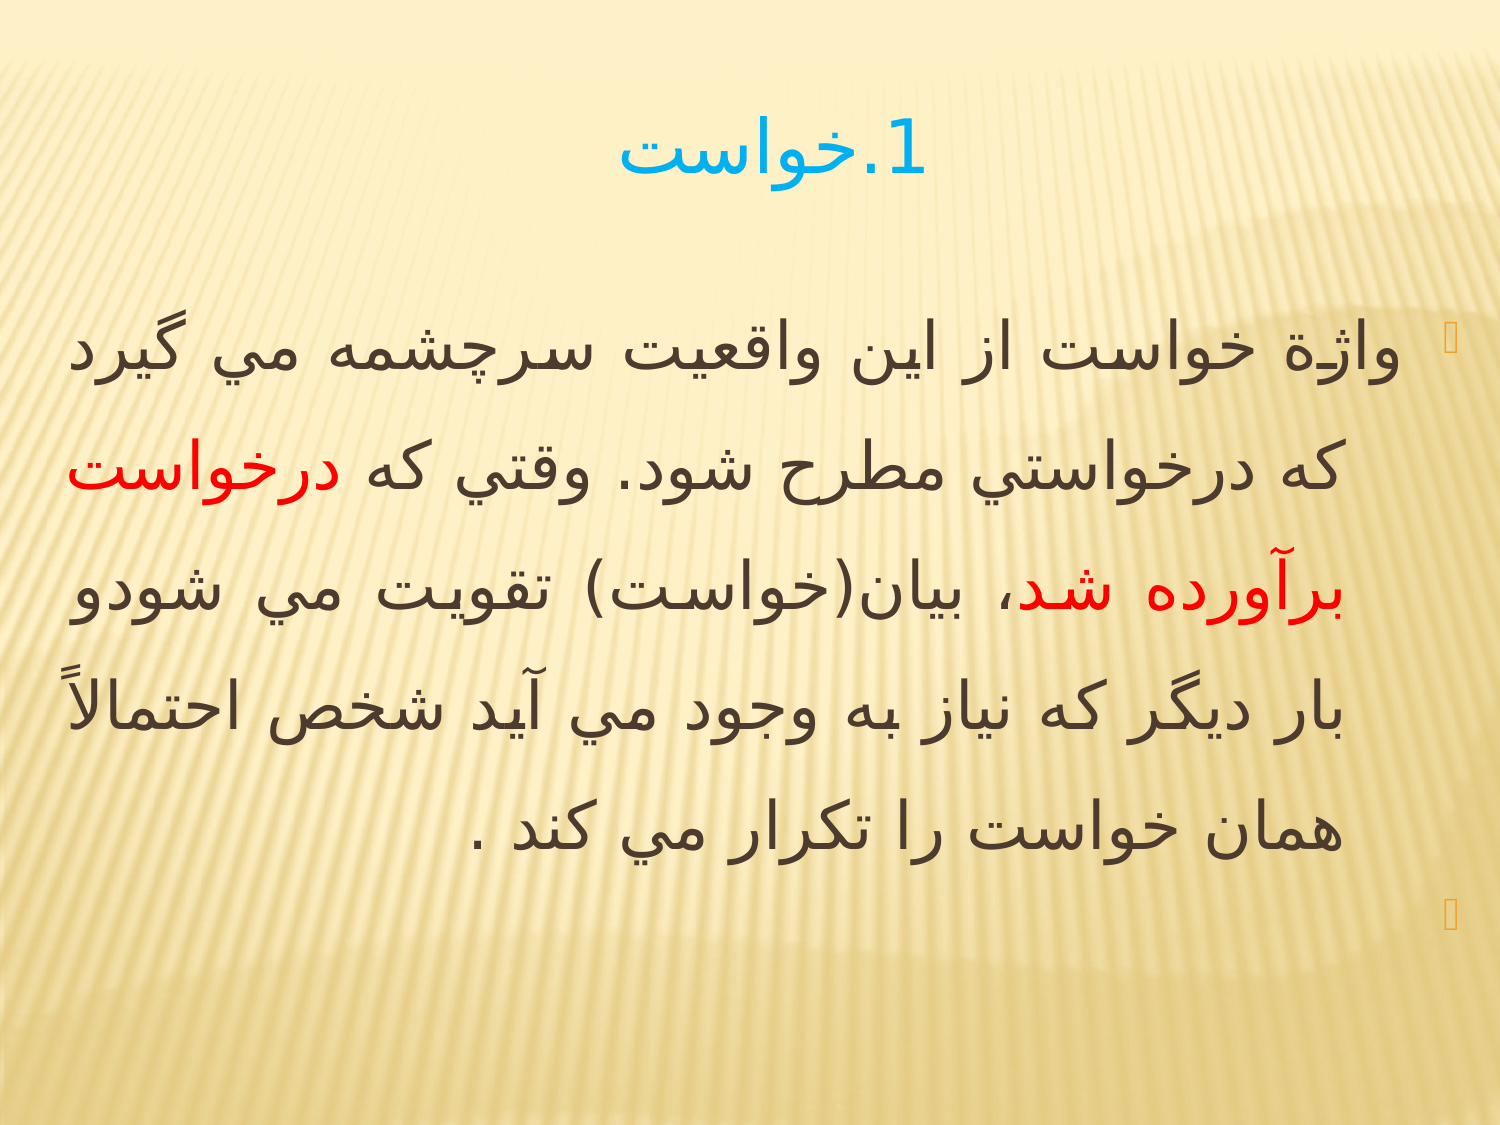

# 1.خواست
واژة خواست از اين واقعيت سرچشمه مي گيرد كه درخواستي مطرح شود. وقتي كه درخواست برآورده شد، بيان(خواست) تقويت مي شودو بار ديگر كه نياز به وجود مي آيد شخص احتمالاً همان خواست را تكرار مي كند .